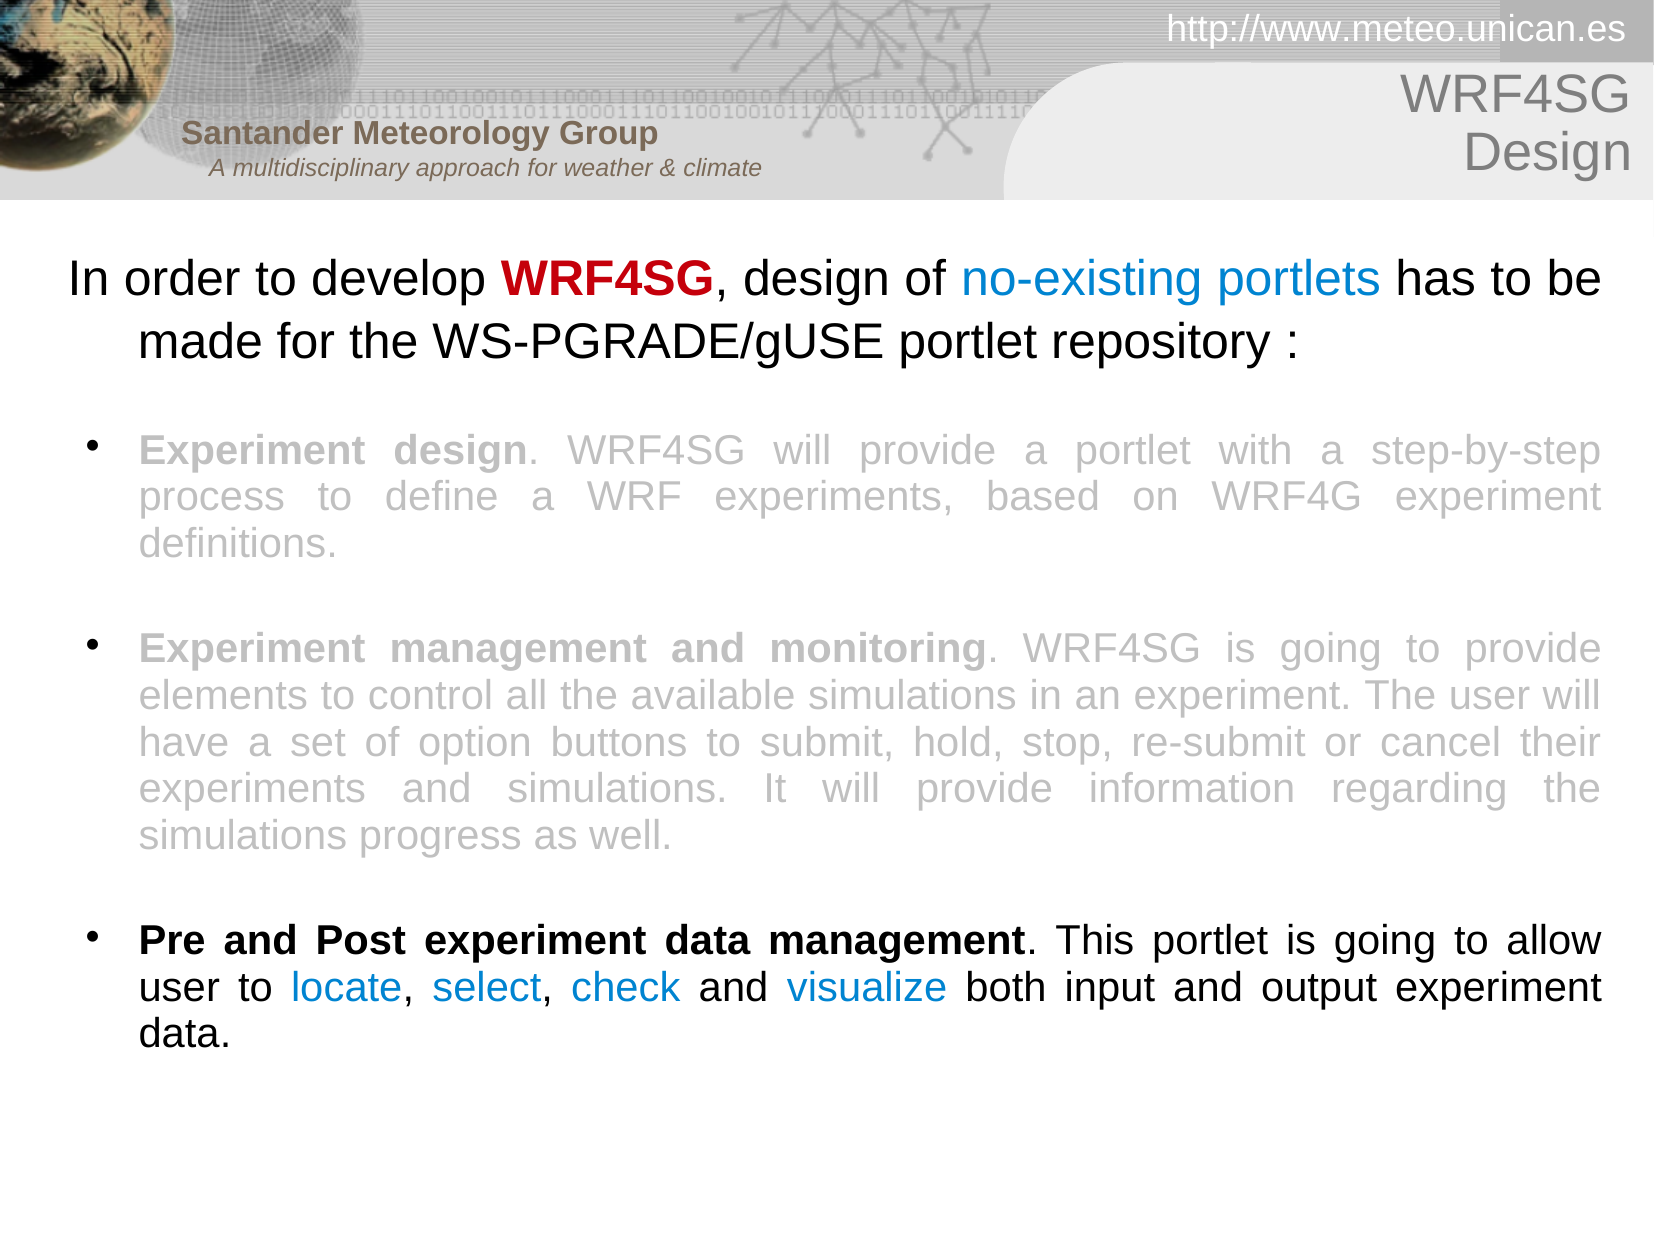

WRF4SG
Design
# In order to develop WRF4SG, design of no-existing portlets has to be made for the WS-PGRADE/gUSE portlet repository :
Experiment design. WRF4SG will provide a portlet with a step-by-step process to define a WRF experiments, based on WRF4G experiment definitions.
Experiment management and monitoring. WRF4SG is going to provide elements to control all the available simulations in an experiment. The user will have a set of option buttons to submit, hold, stop, re-submit or cancel their experiments and simulations. It will provide information regarding the simulations progress as well.
Pre and Post experiment data management. This portlet is going to allow user to locate, select, check and visualize both input and output experiment data.